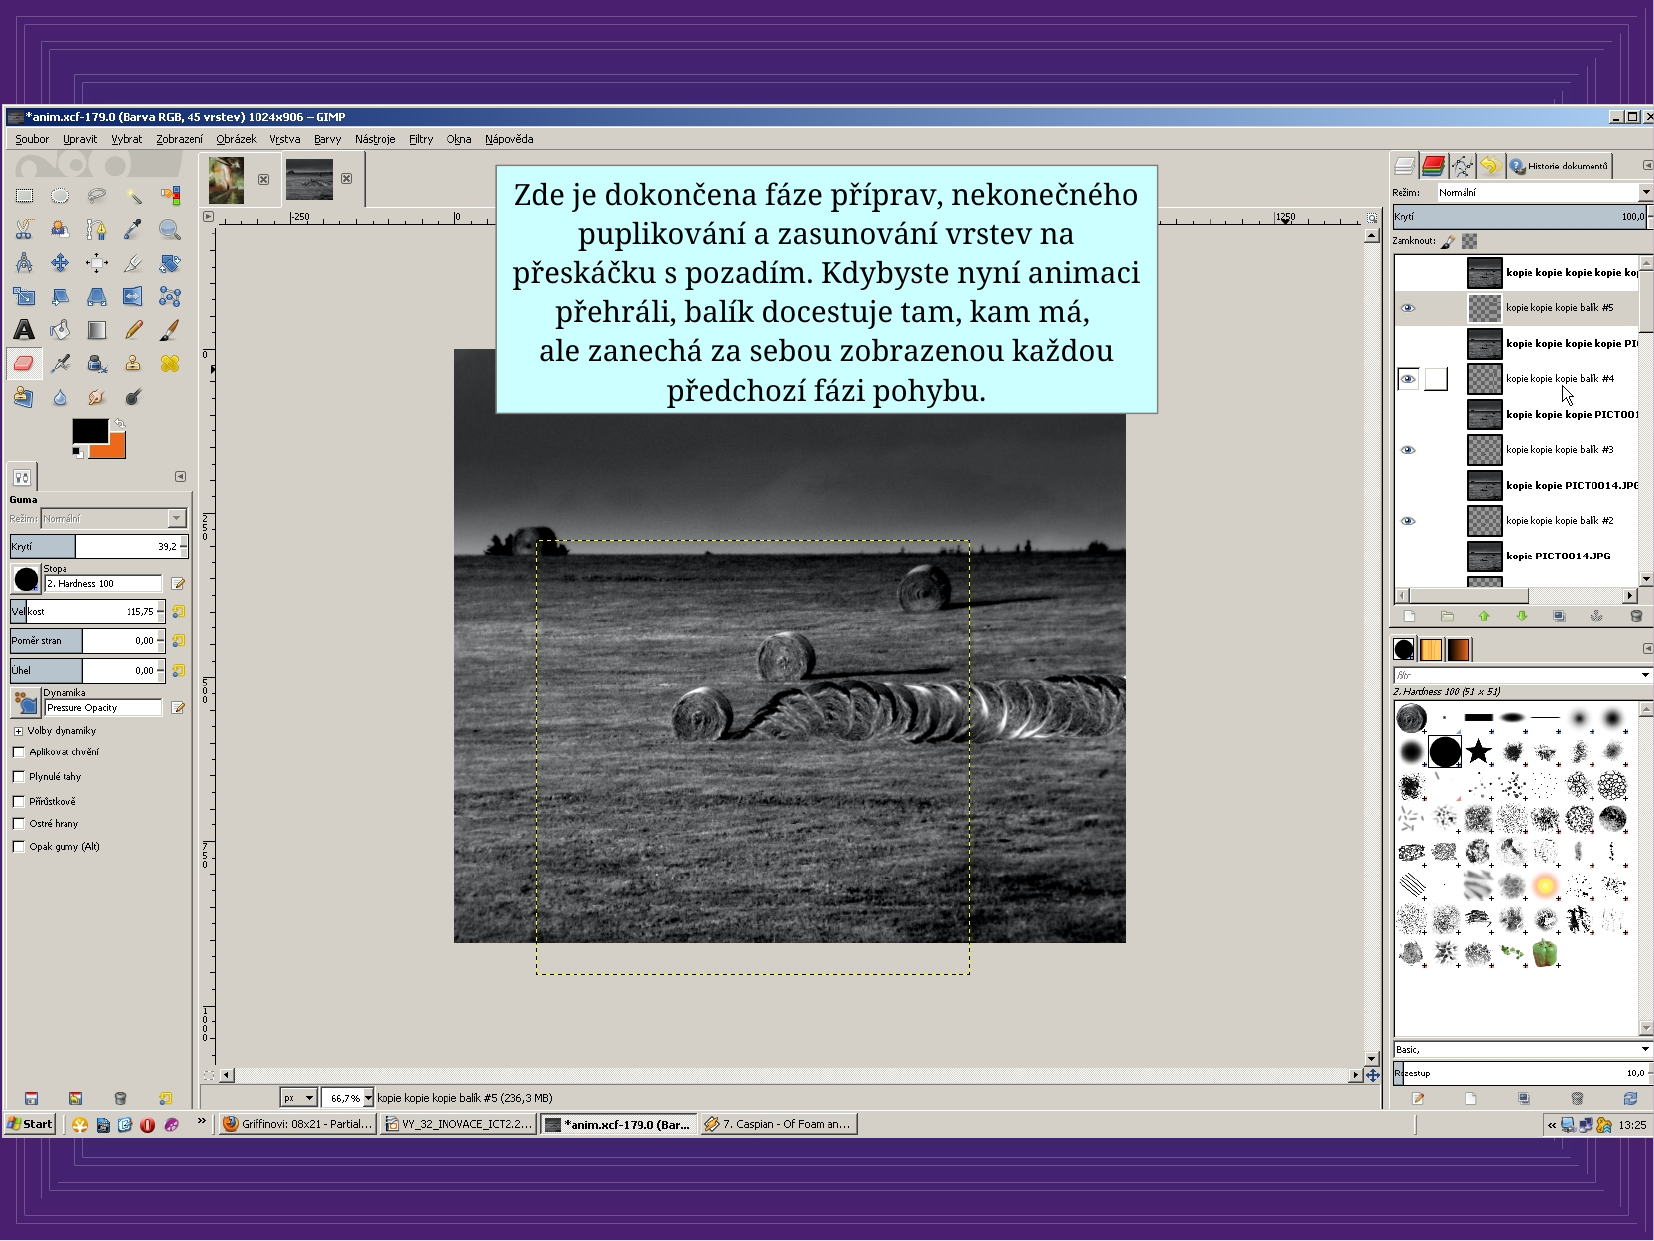

Zde je dokončena fáze příprav, nekonečného
puplikování a zasunování vrstev na
přeskáčku s pozadím. Kdybyste nyní animaci
přehráli, balík docestuje tam, kam má,
ale zanechá za sebou zobrazenou každou
předchozí fázi pohybu.